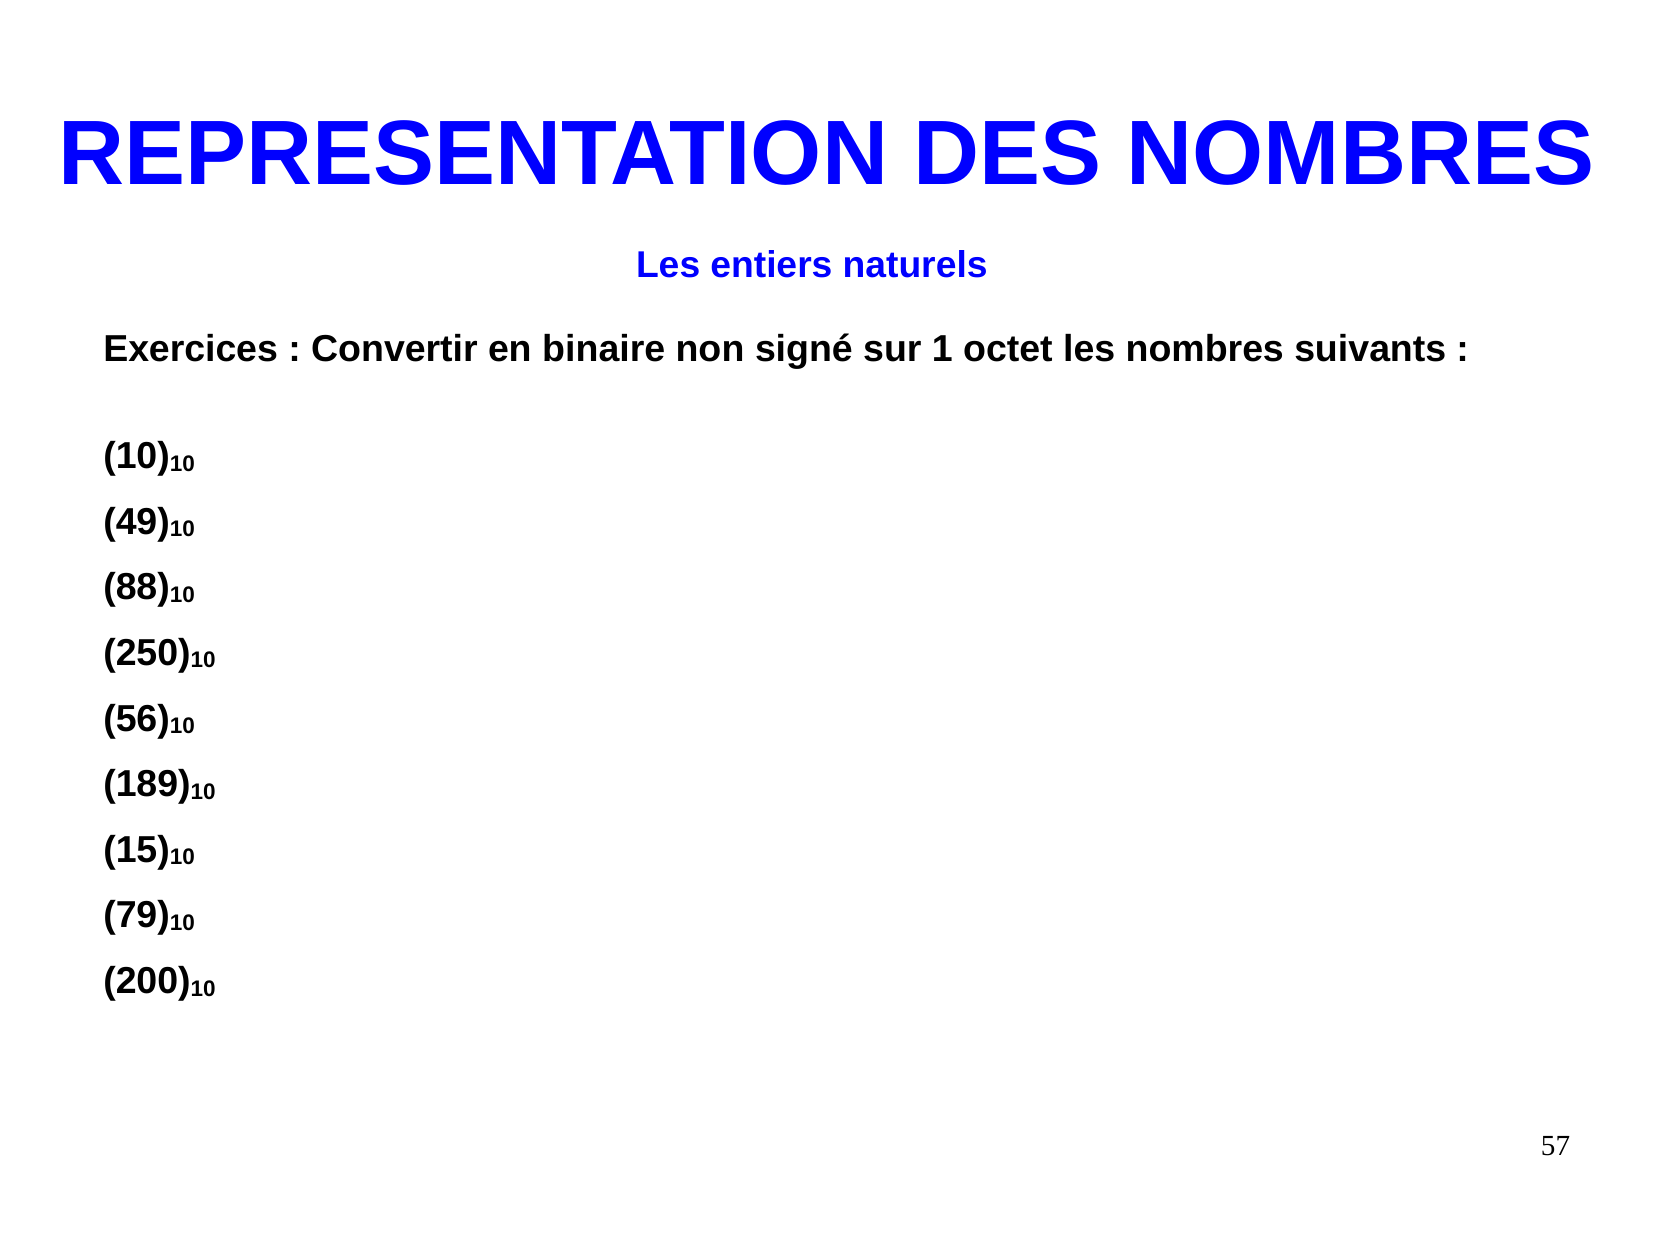

# REPRESENTATION DES NOMBRES
Les entiers naturels
Exercices : Convertir en binaire non signé sur 1 octet les nombres suivants :
(10)10
(49)10
(88)10
(250)10
(56)10
(189)10
(15)10
(79)10
(200)10
57